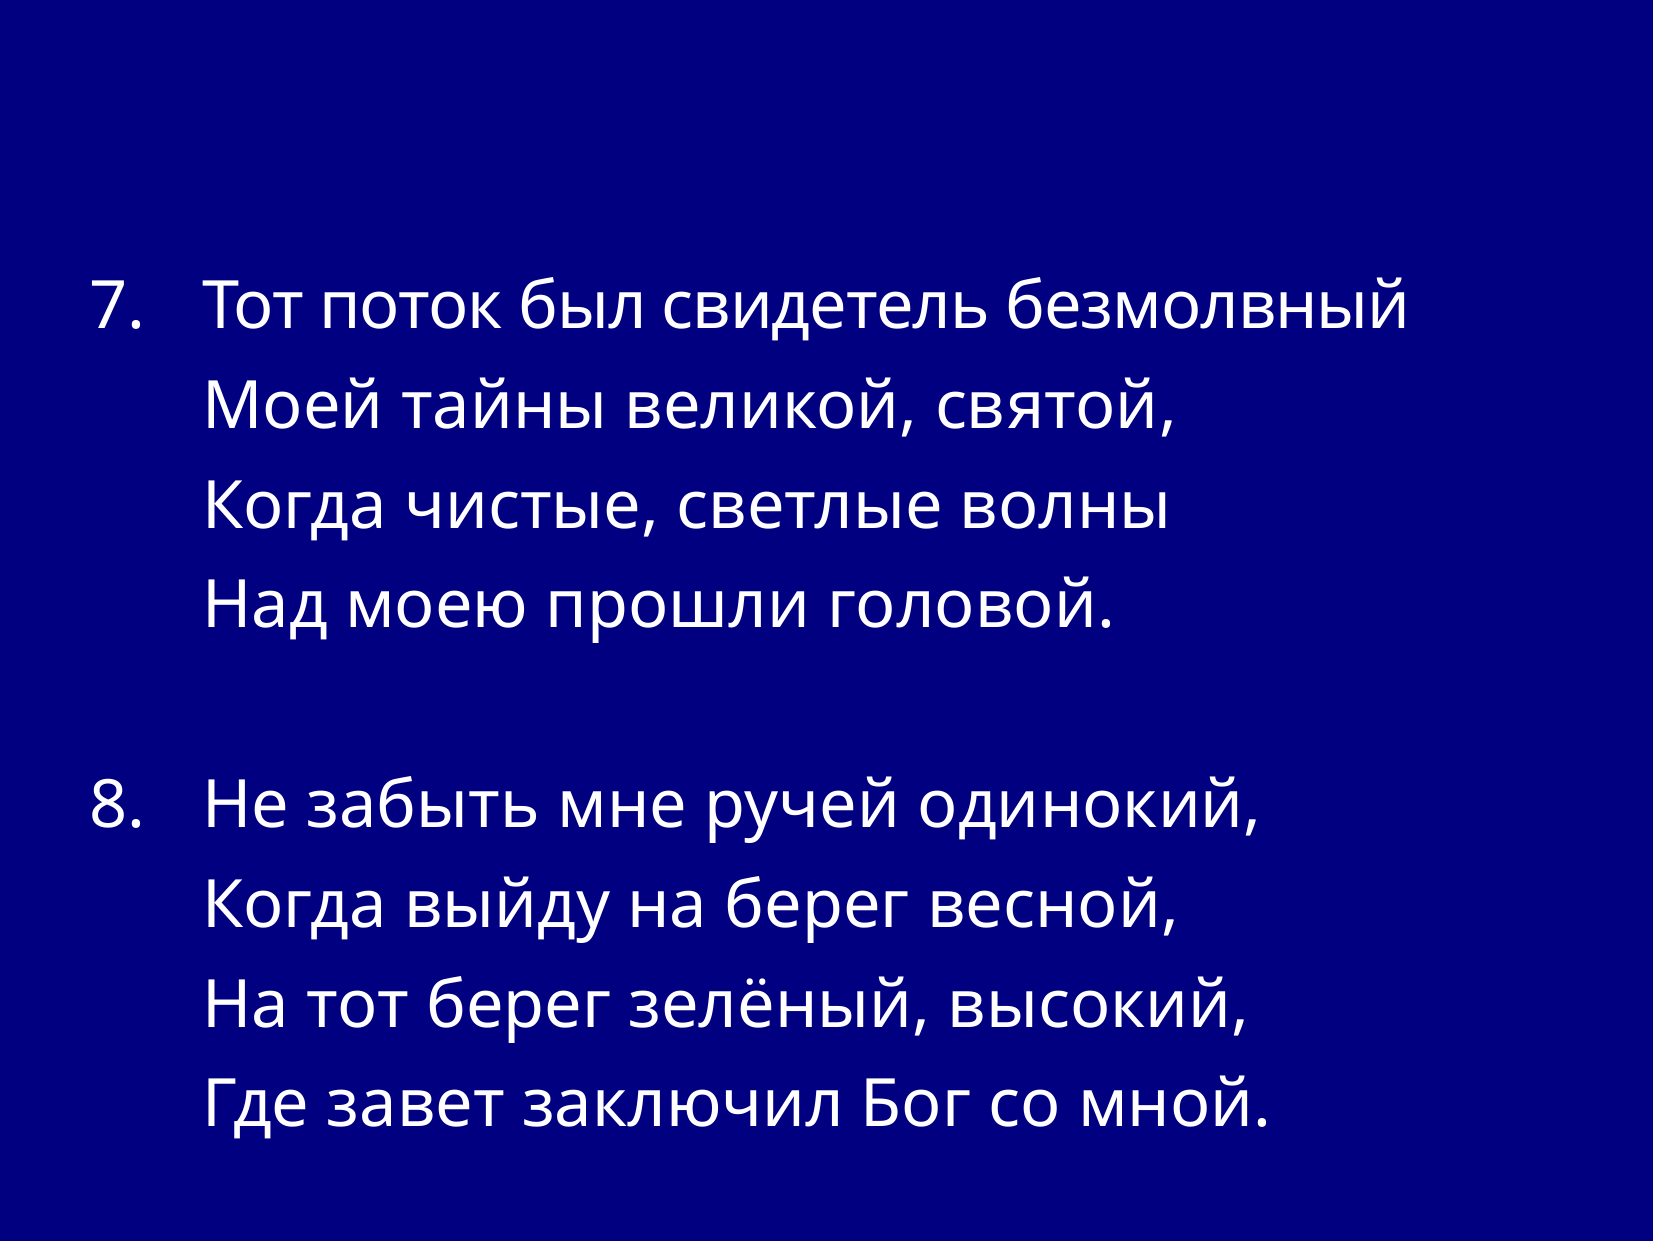

7.	Тот поток был свидетель безмолвный
	Моей тайны великой, святой,
	Когда чистые, светлые волны
	Над моею прошли головой.
8.	Не забыть мне ручей одинокий,
	Когда выйду на берег весной,
	На тот берег зелёный, высокий,
	Где завет заключил Бог со мной.